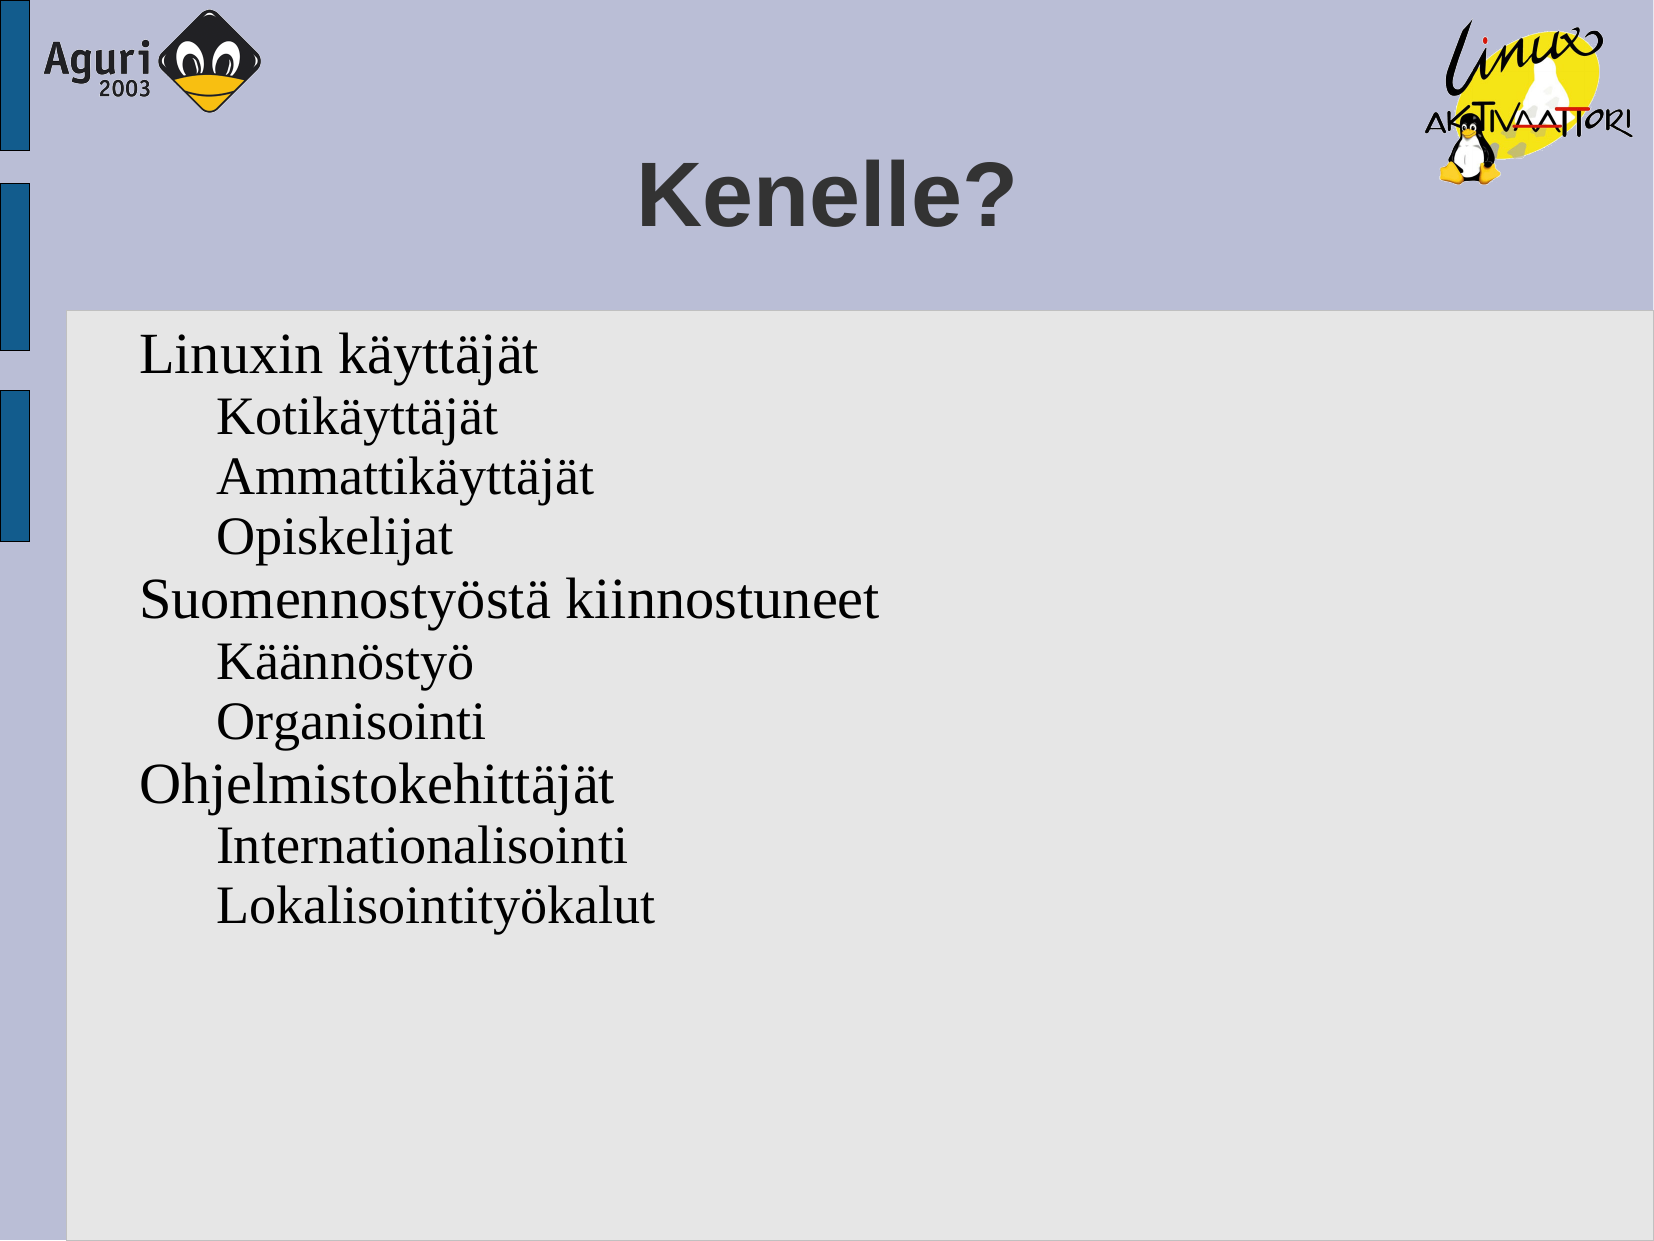

# Kenelle?
Linuxin käyttäjät
Kotikäyttäjät
Ammattikäyttäjät
Opiskelijat
Suomennostyöstä kiinnostuneet
Käännöstyö
Organisointi
Ohjelmistokehittäjät
Internationalisointi
Lokalisointityökalut